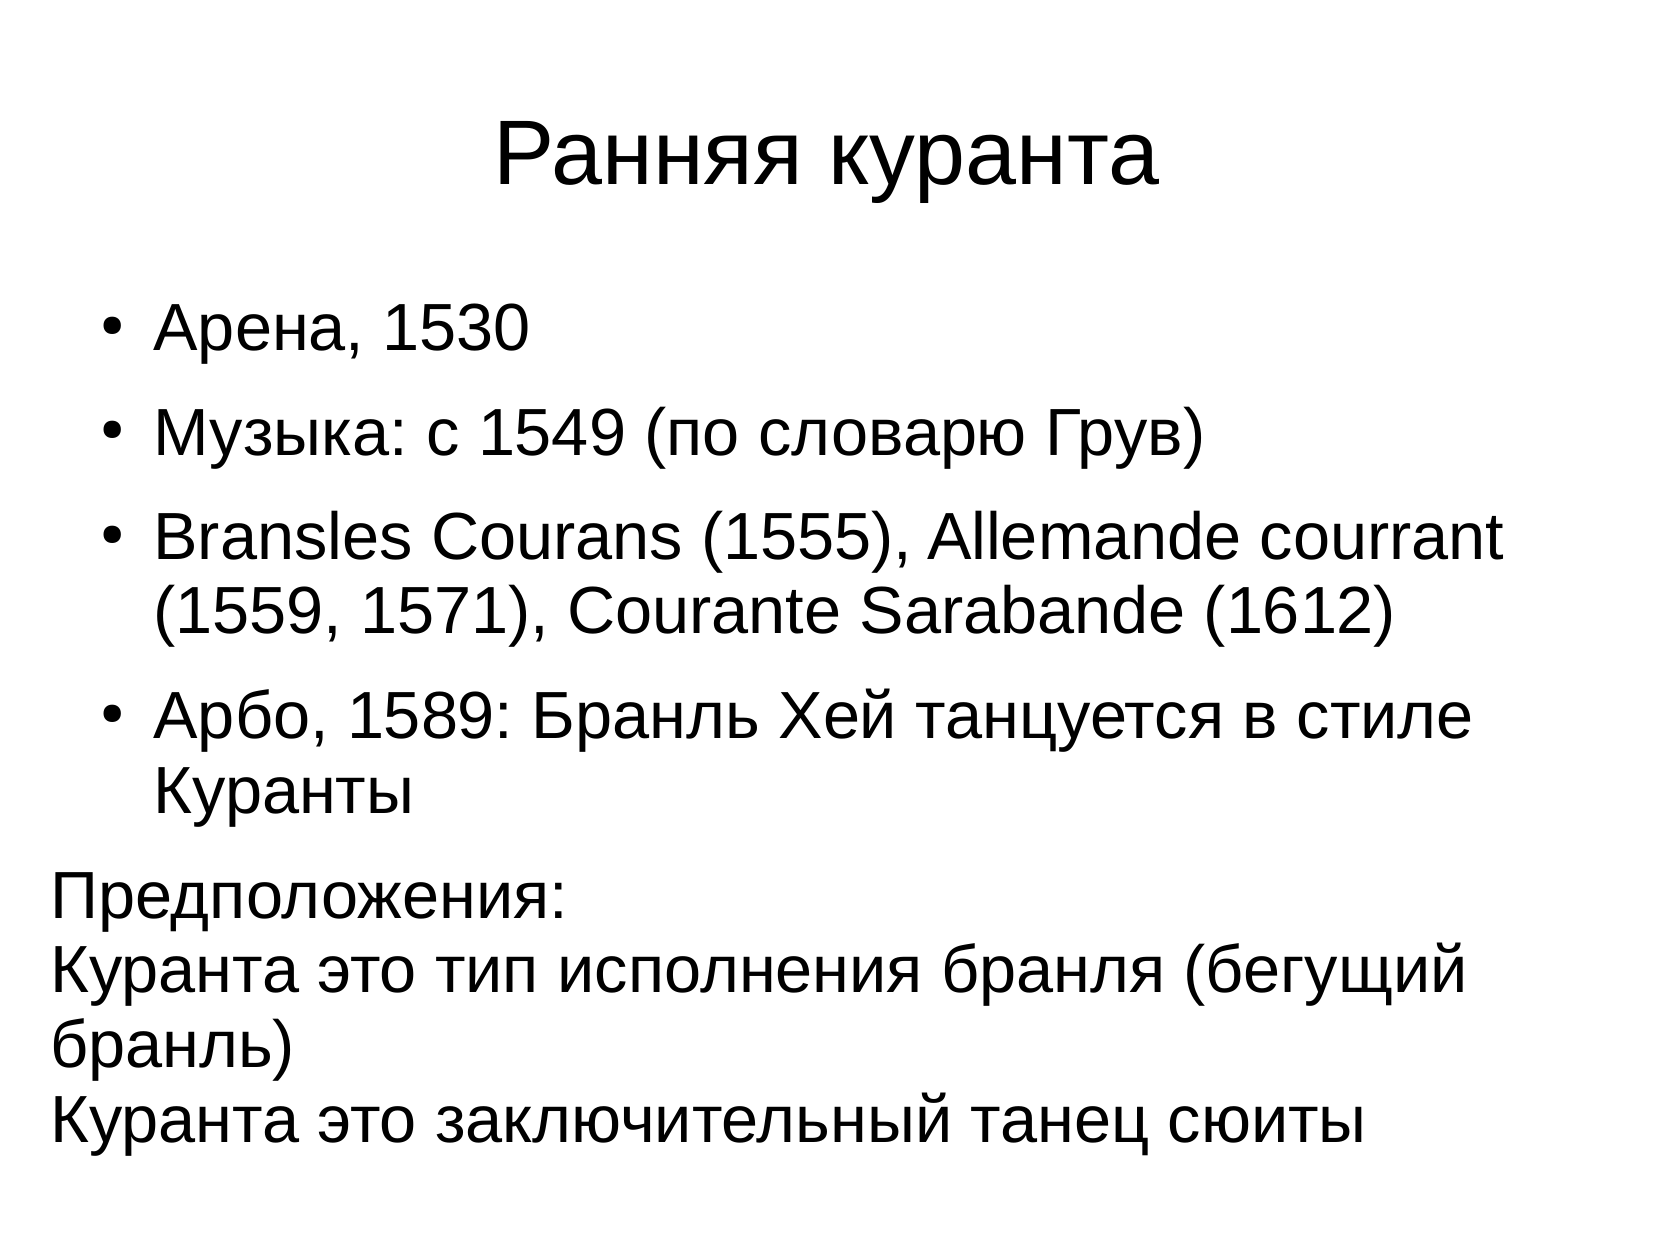

# Ранняя куранта
Арена, 1530
Музыка: с 1549 (по словарю Грув)
Bransles Courans (1555), Allemande courrant (1559, 1571), Courante Sarabande (1612)
Арбо, 1589: Бранль Хей танцуется в стиле Куранты
Предположения:
Куранта это тип исполнения бранля (бегущий бранль)
Куранта это заключительный танец сюиты